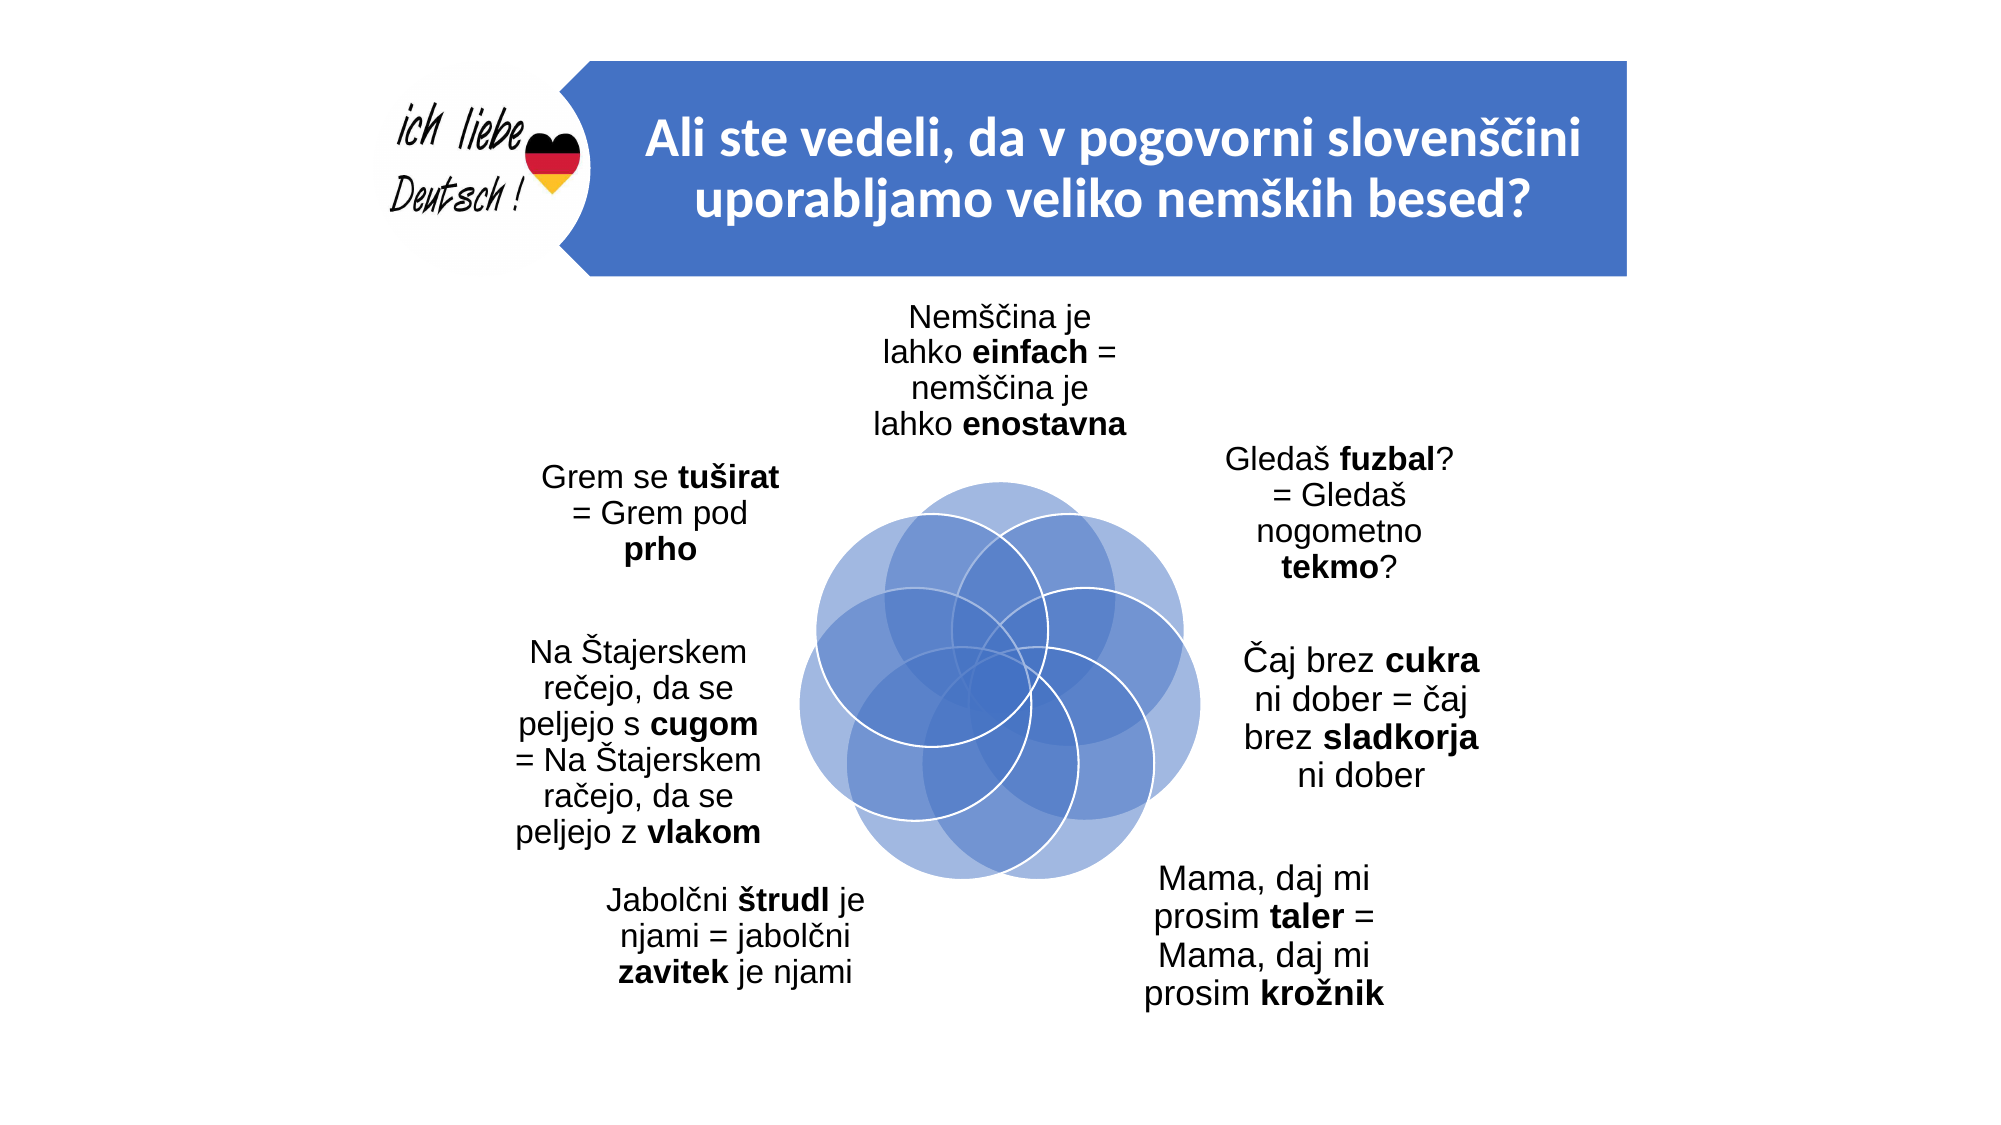

Ali ste vedeli, da v pogovorni slovenščini uporabljamo veliko nemških besed?
Nemščina je lahko einfach = nemščina je lahko enostavna
Grem se tuširat = Grem pod prho
Gledaš fuzbal? = Gledaš nogometno tekmo?
Na Štajerskem rečejo, da se peljejo s cugom = Na Štajerskem račejo, da se peljejo z vlakom
Čaj brez cukra ni dober = čaj brez sladkorja ni dober
Jabolčni štrudl je njami = jabolčni zavitek je njami
Mama, daj mi prosim taler = Mama, daj mi prosim krožnik